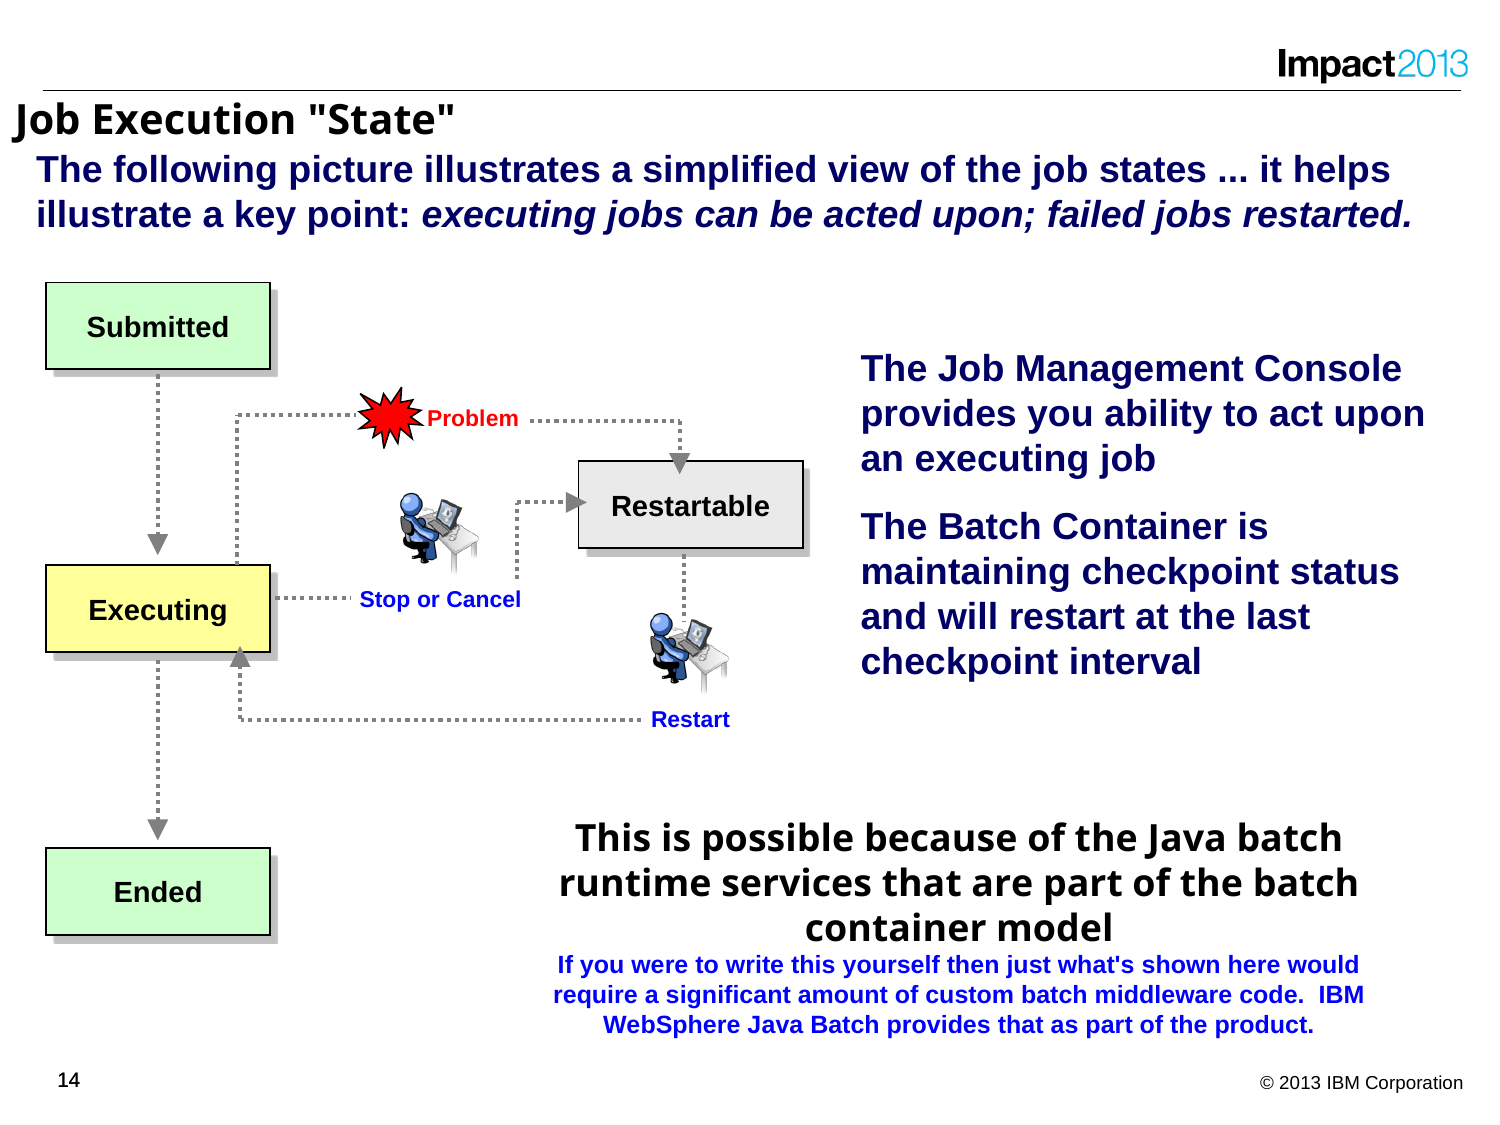

Job Execution "State"
The following picture illustrates a simplified view of the job states ... it helps illustrate a key point: executing jobs can be acted upon; failed jobs restarted.
Submitted
Problem
Restartable
Stop or Cancel
Executing
Restart
Ended
The Job Management Console provides you ability to act upon an executing job
The Batch Container is maintaining checkpoint status and will restart at the last checkpoint interval
This is possible because of the Java batch runtime services that are part of the batch container model
If you were to write this yourself then just what's shown here would require a significant amount of custom batch middleware code. IBM WebSphere Java Batch provides that as part of the product.